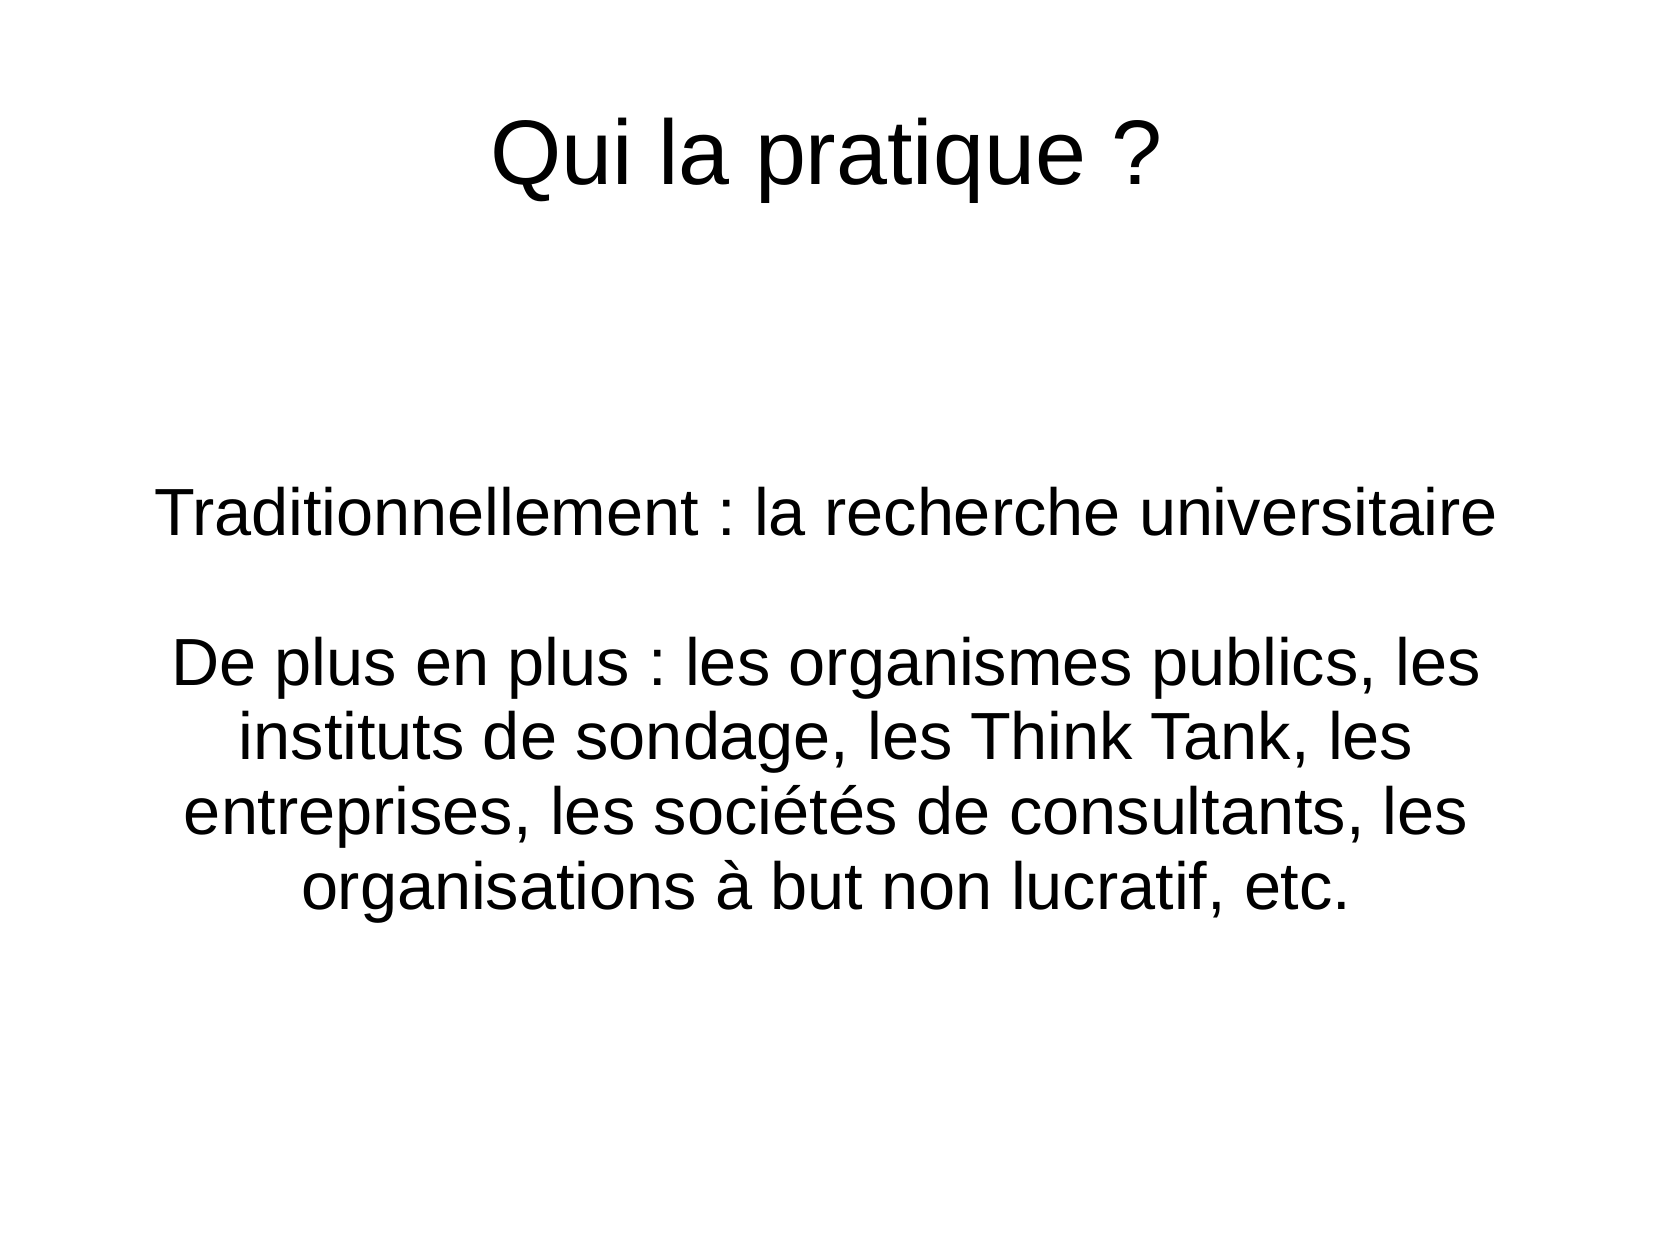

# Qui la pratique ?
Traditionnellement : la recherche universitaire
De plus en plus : les organismes publics, les instituts de sondage, les Think Tank, les entreprises, les sociétés de consultants, les organisations à but non lucratif, etc.